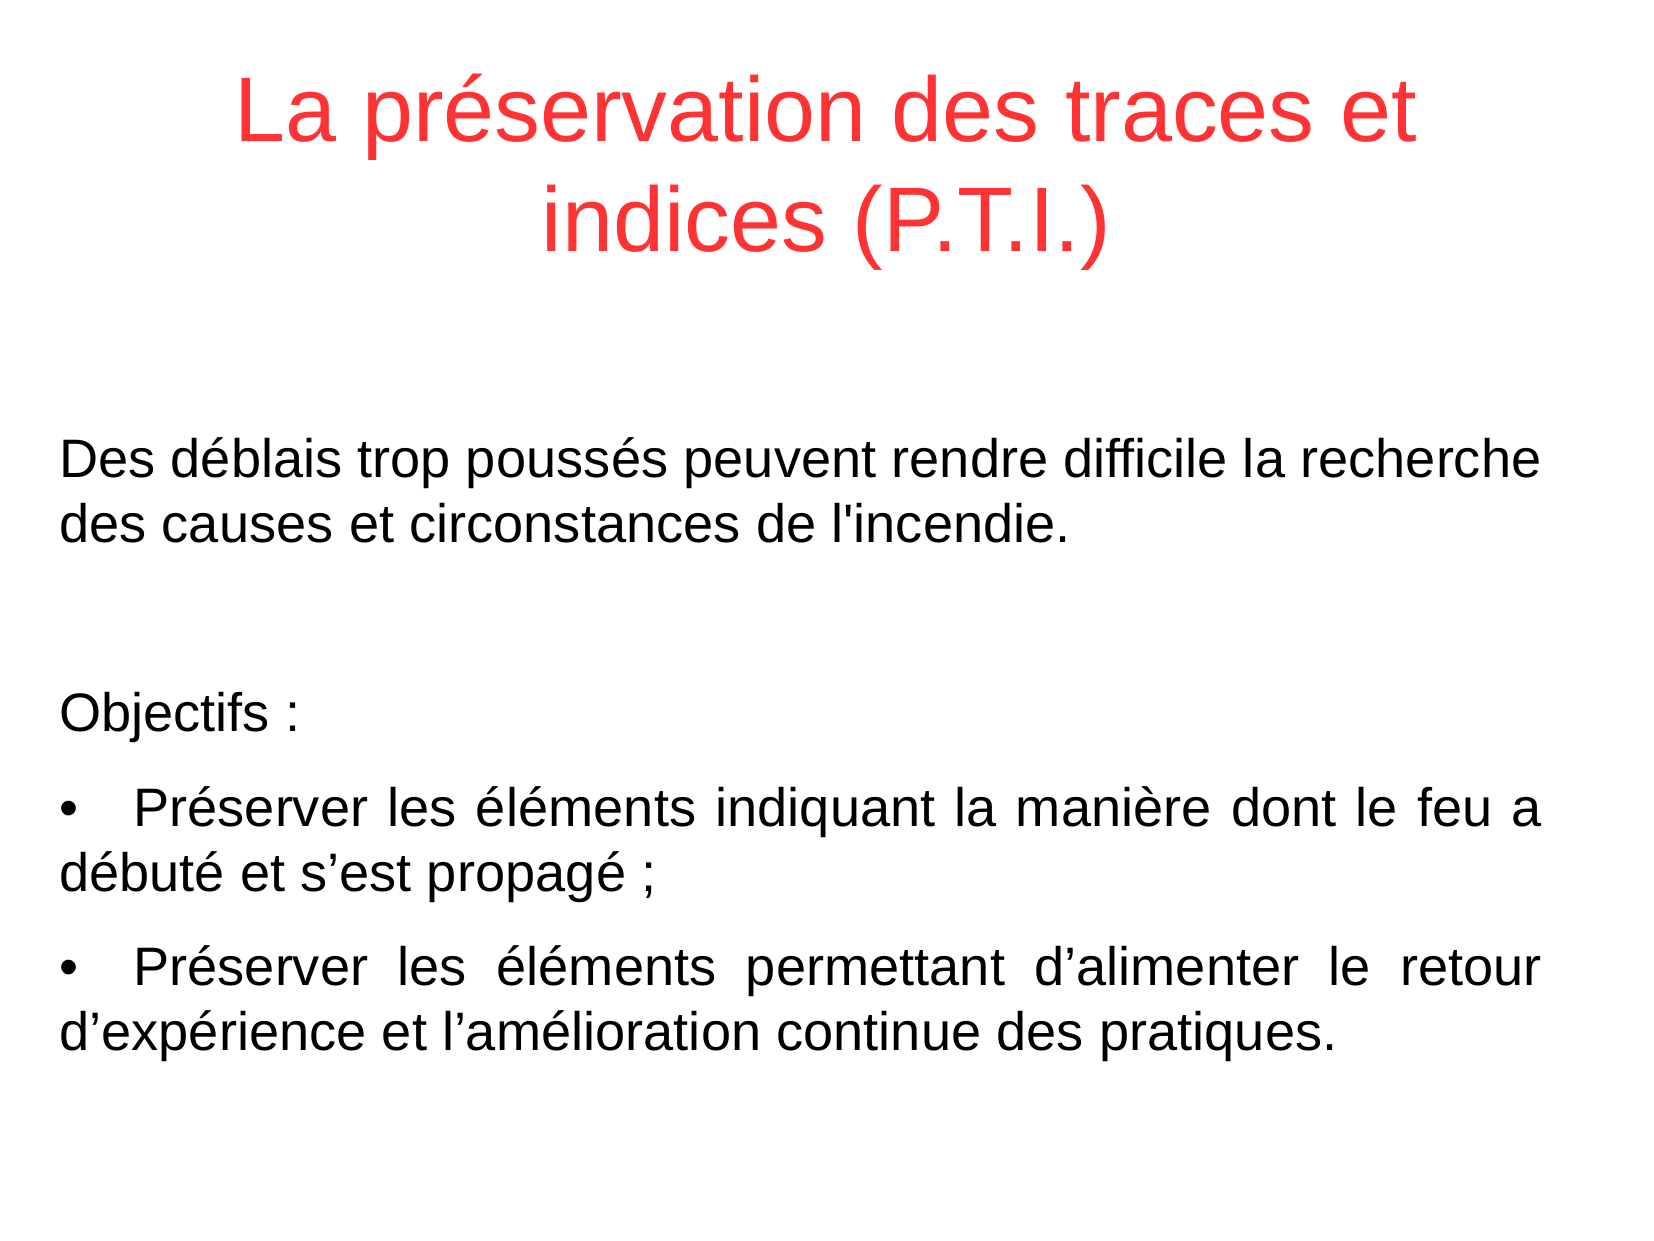

# La préservation des traces et indices (P.T.I.)
Des déblais trop poussés peuvent rendre difficile la recherche des causes et circonstances de l'incendie.
Objectifs :
•	Préserver les éléments indiquant la manière dont le feu a débuté et s’est propagé ;
•	Préserver les éléments permettant d’alimenter le retour d’expérience et l’amélioration continue des pratiques.